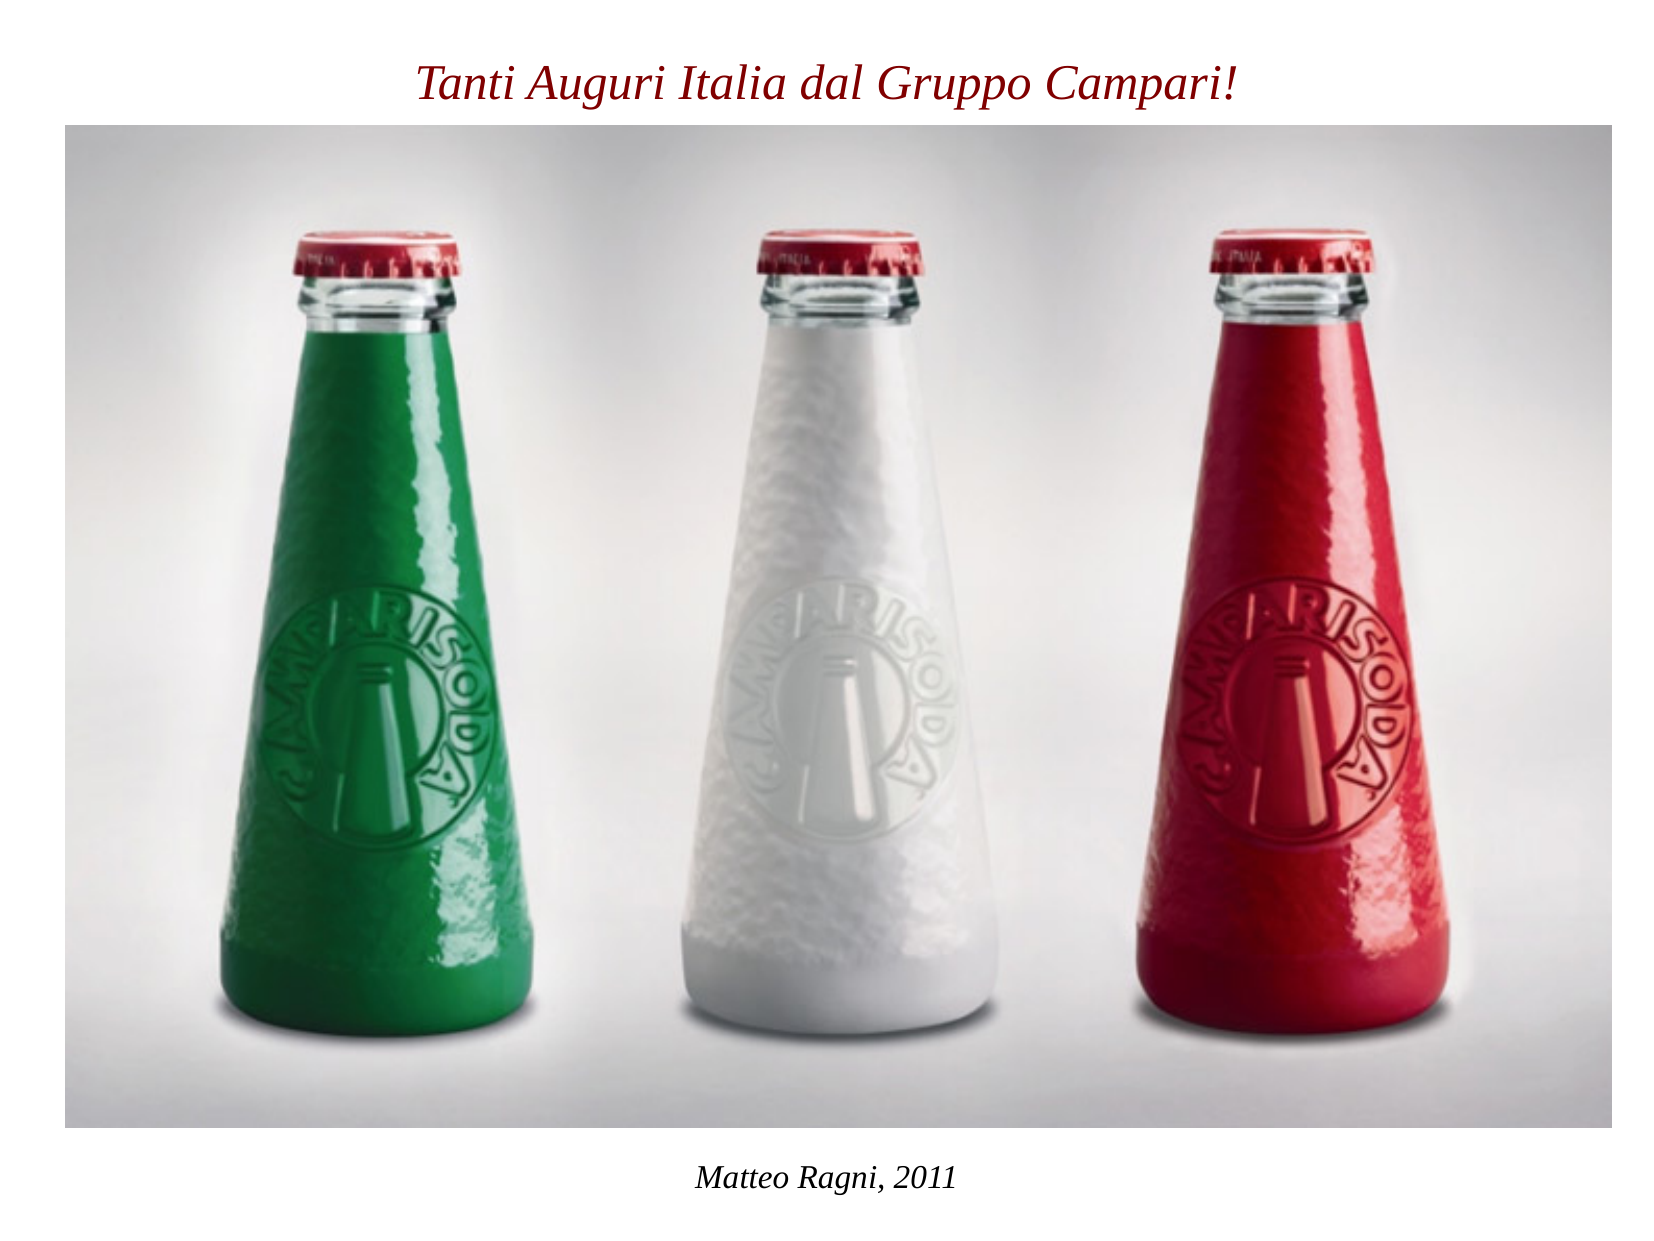

Tanti Auguri Italia dal Gruppo Campari!
Matteo Ragni, 2011